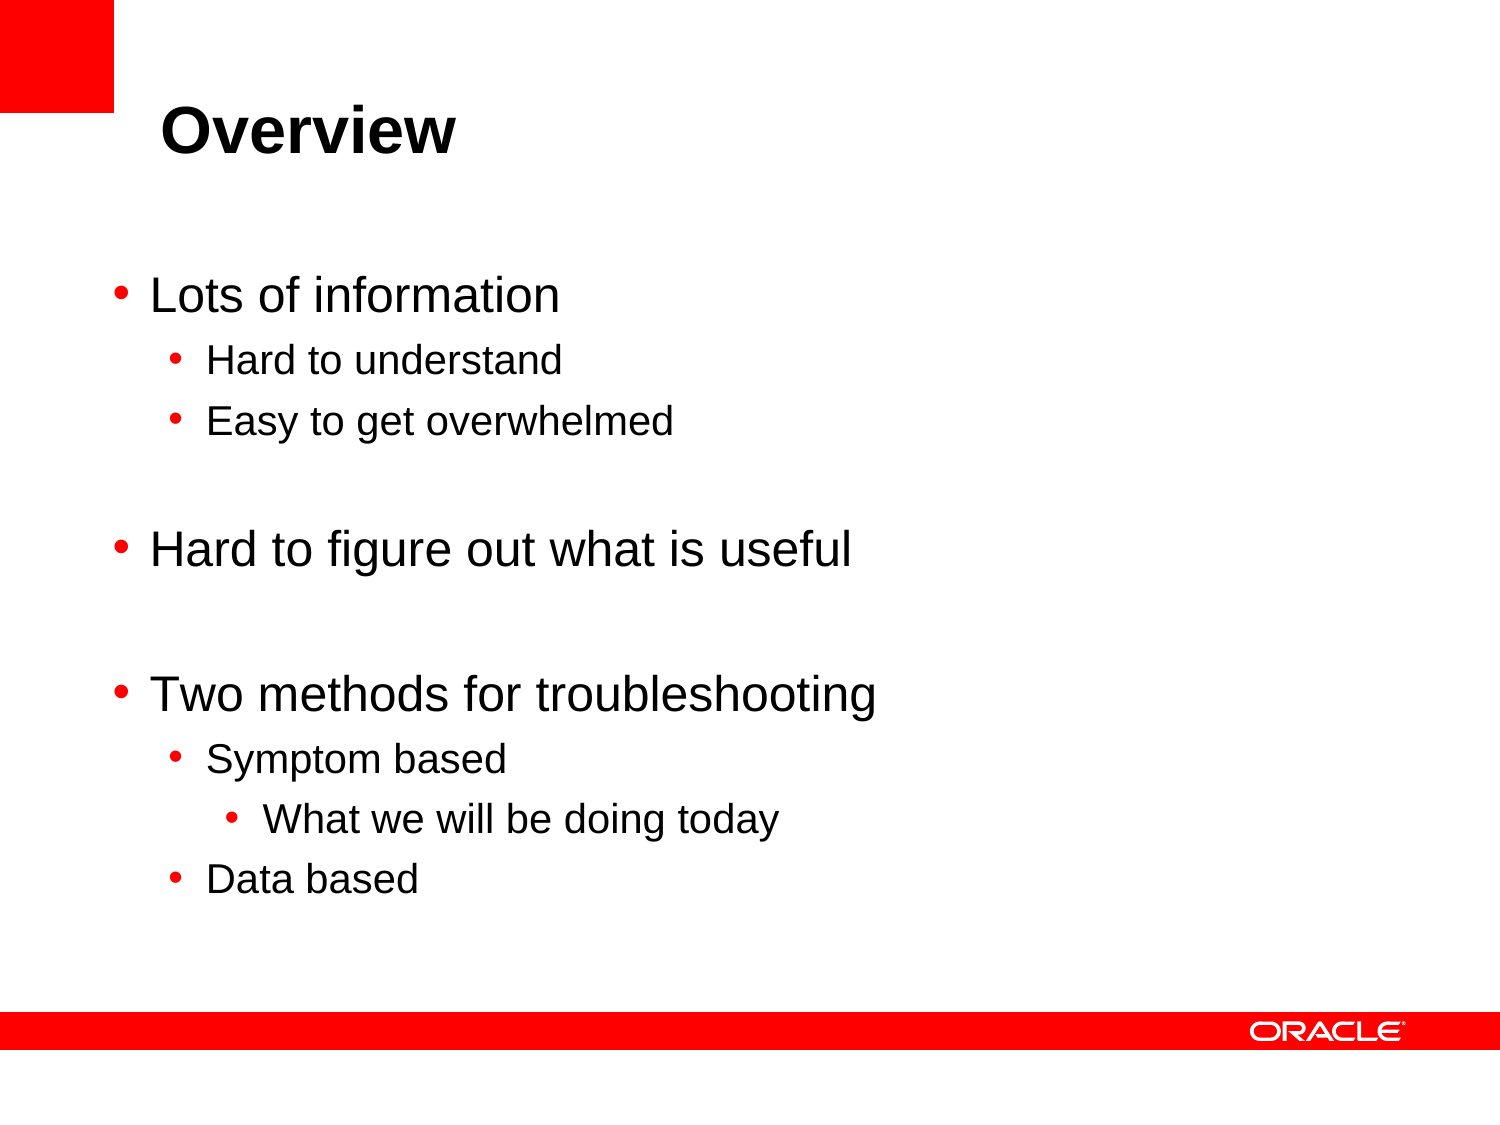

# Overview
Lots of information
Hard to understand
Easy to get overwhelmed
Hard to figure out what is useful
Two methods for troubleshooting
Symptom based
What we will be doing today
Data based